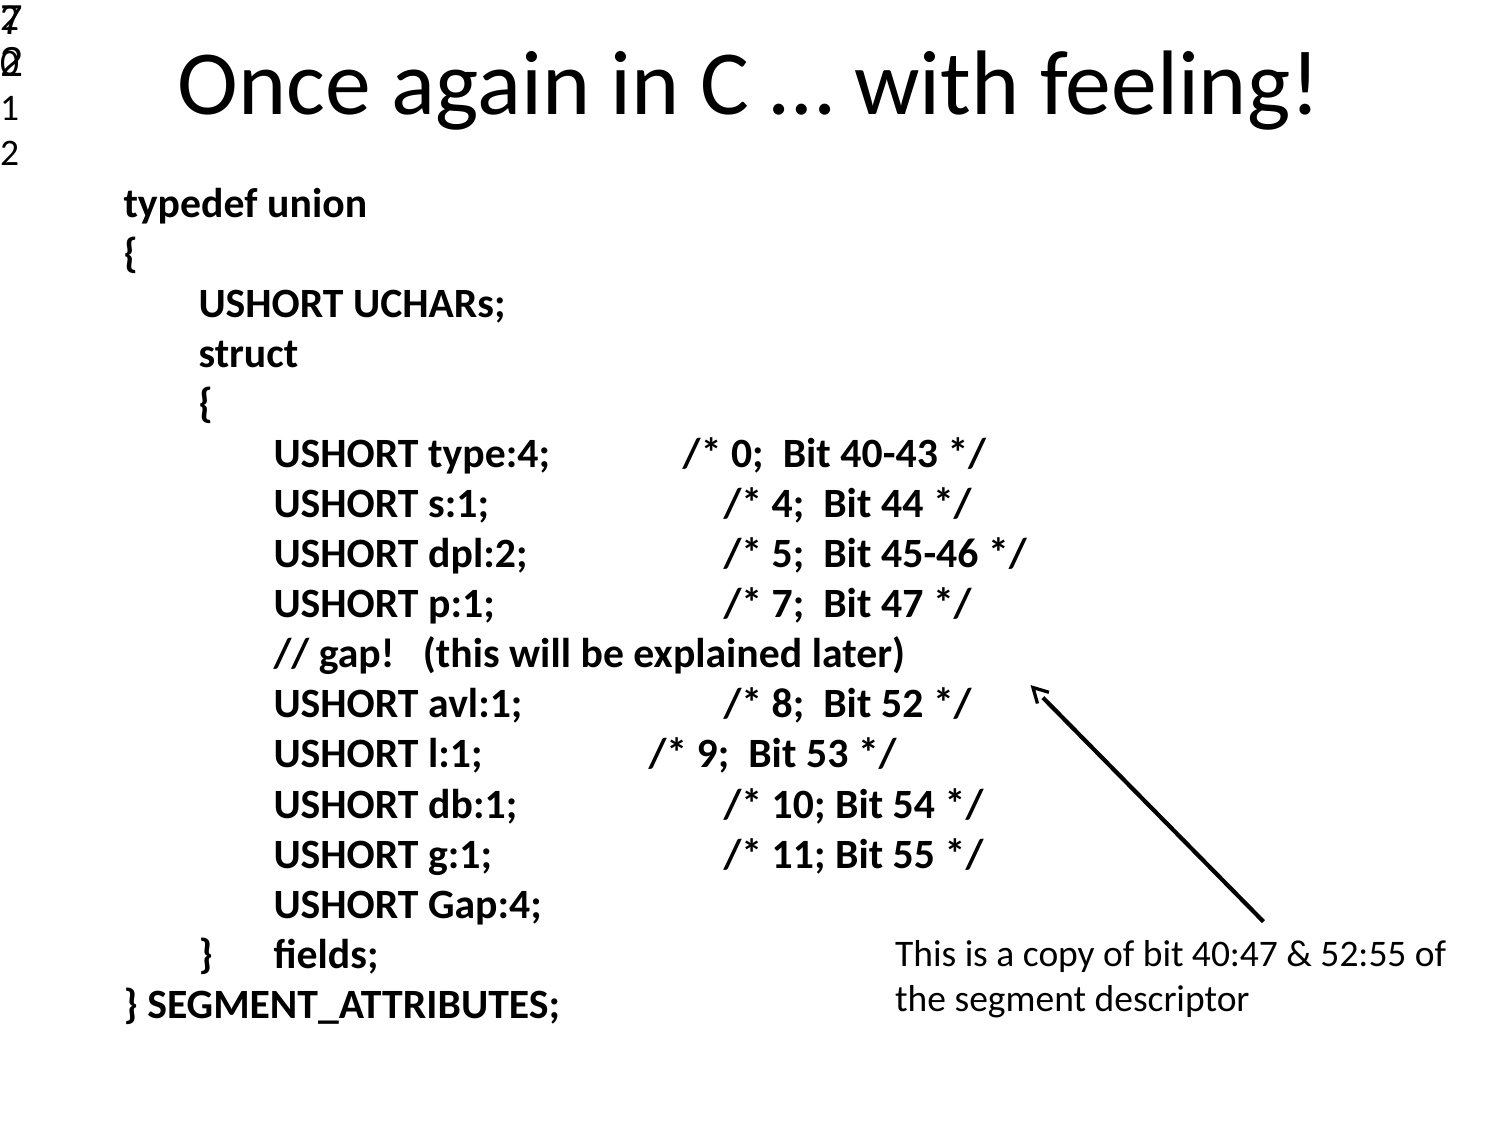

2012
# Once again in C … with feeling!
typedef union
{
 	USHORT UCHARs;
 	struct
 	{
 		USHORT type:4; /* 0; Bit 40-43 */
 		USHORT s:1; 	/* 4; Bit 44 */
 		USHORT dpl:2; 	/* 5; Bit 45-46 */
 		USHORT p:1; 	/* 7; Bit 47 */
 		// gap! (this will be explained later)
 		USHORT avl:1; 	/* 8; Bit 52 */
 		USHORT l:1; 	/* 9; Bit 53 */
 		USHORT db:1; 	/* 10; Bit 54 */
 		USHORT g:1; 	/* 11; Bit 55 */
 		USHORT Gap:4;
 	}	fields;
} SEGMENT_ATTRIBUTES;
This is a copy of bit 40:47 & 52:55 of the segment descriptor